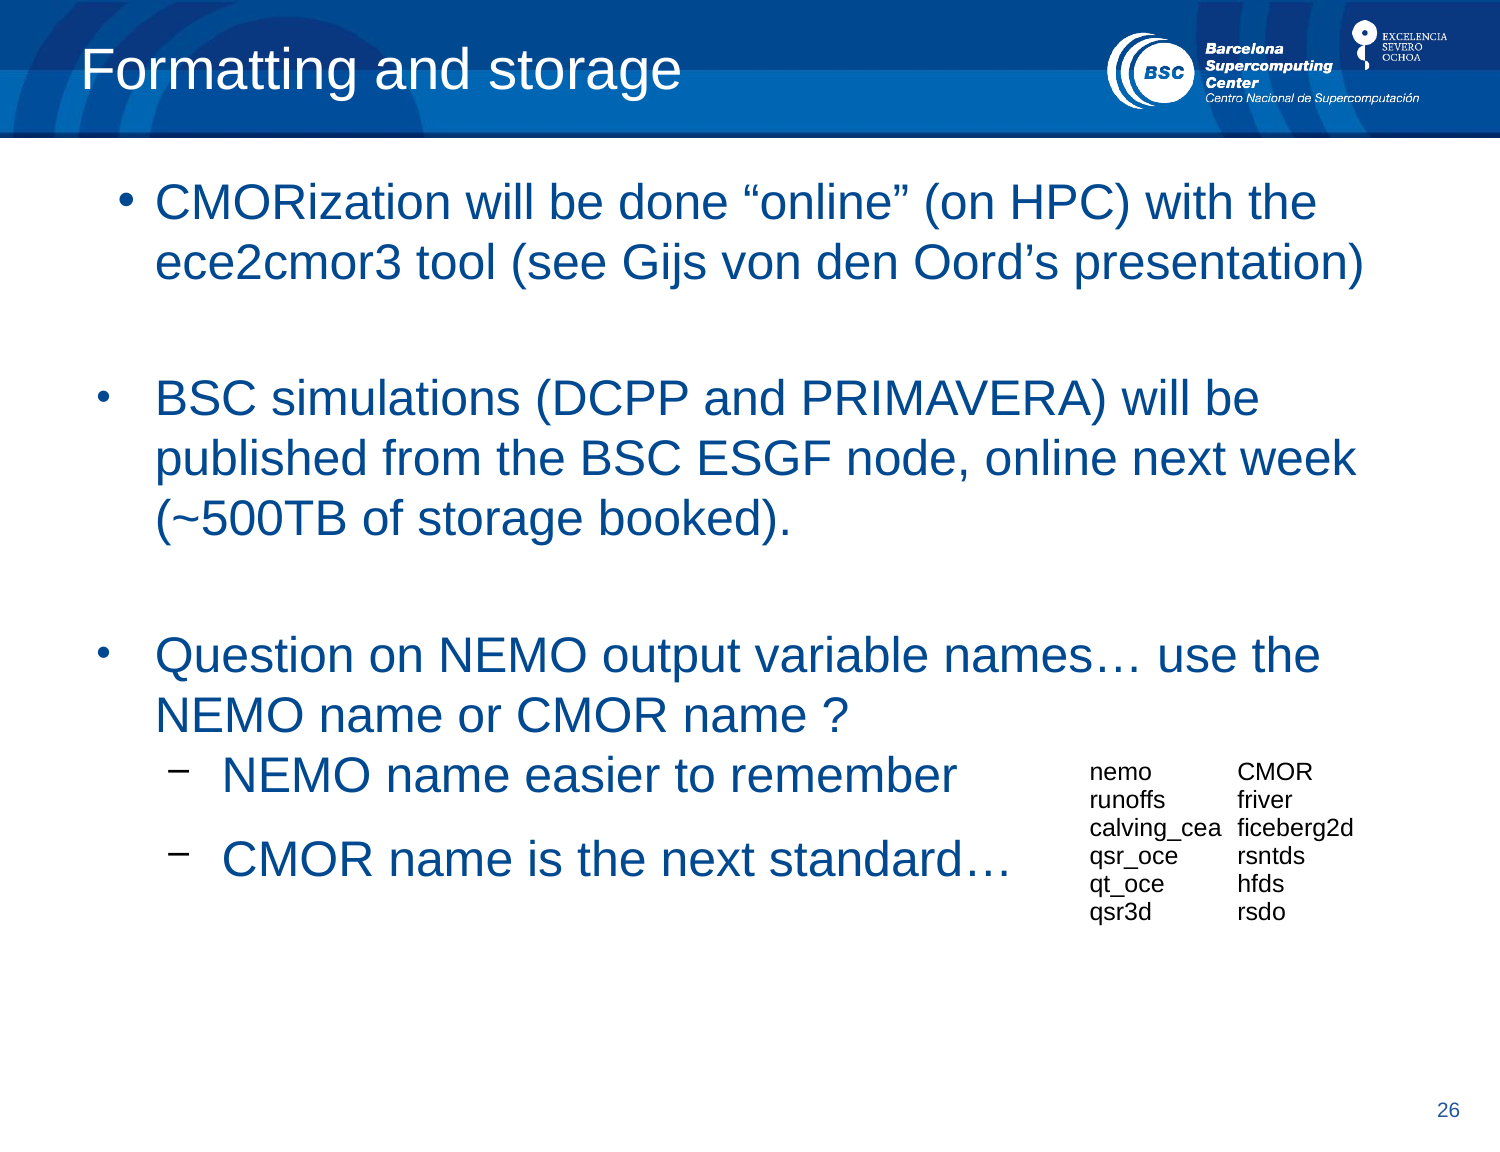

# Formatting and storage
CMORization will be done “online” (on HPC) with the ece2cmor3 tool (see Gijs von den Oord’s presentation)
BSC simulations (DCPP and PRIMAVERA) will be published from the BSC ESGF node, online next week (~500TB of storage booked).
Question on NEMO output variable names… use the NEMO name or CMOR name ?
NEMO name easier to remember
CMOR name is the next standard…
nemo		CMOR
runoffs	friver
calving_cea	ficeberg2d
qsr_oce	rsntds
qt_oce	hfds
qsr3d		rsdo